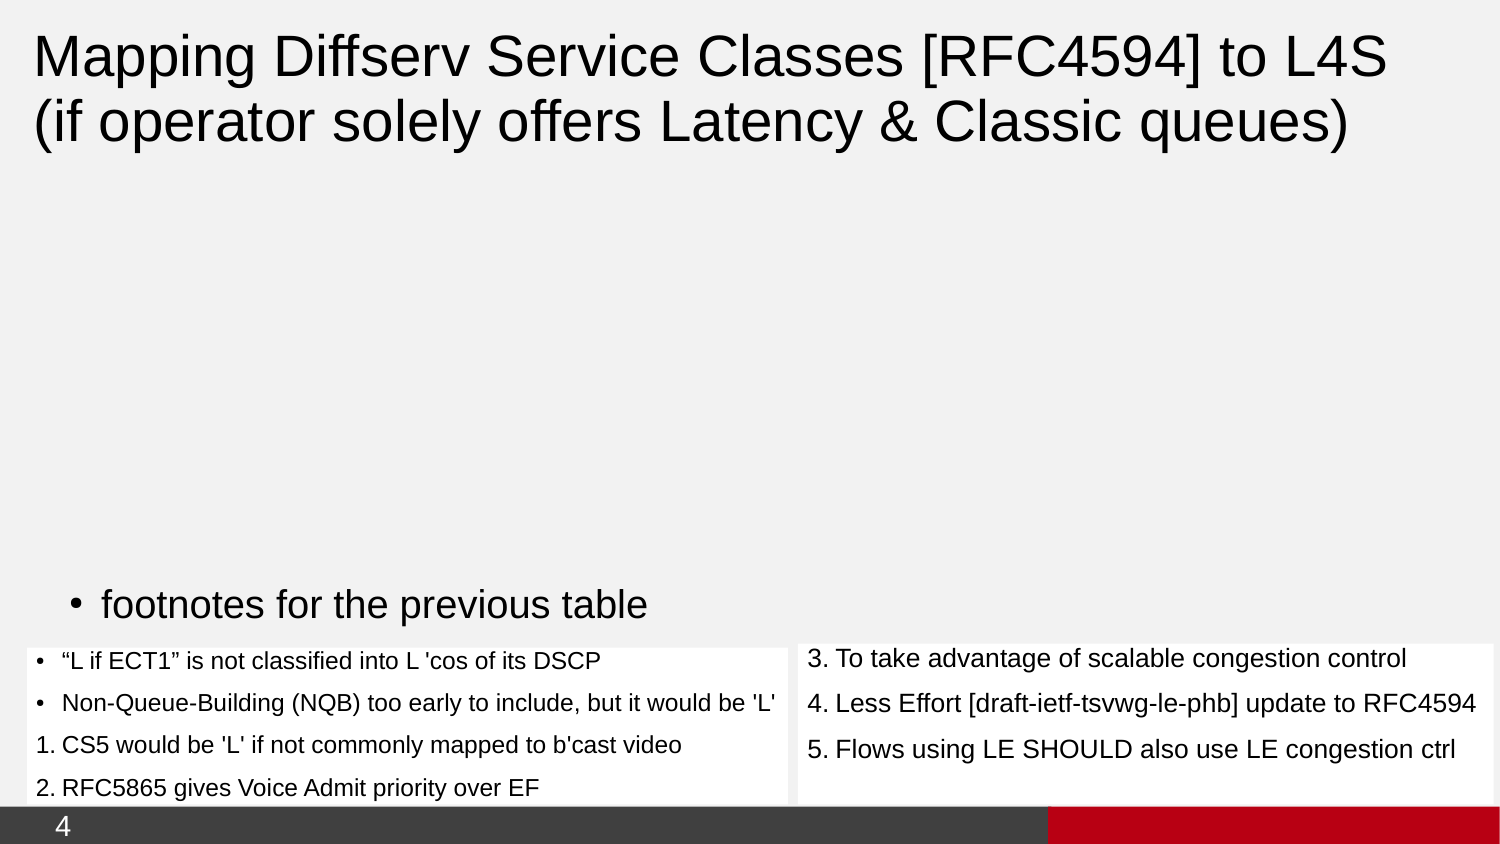

# Mapping Diffserv Service Classes [RFC4594] to L4S (if operator solely offers Latency & Classic queues)
footnotes for the previous table
To take advantage of scalable congestion control
Less Effort [draft-ietf-tsvwg-le-phb] update to RFC4594
Flows using LE SHOULD also use LE congestion ctrl
“L if ECT1” is not classified into L 'cos of its DSCP
Non-Queue-Building (NQB) too early to include, but it would be 'L'
CS5 would be 'L' if not commonly mapped to b'cast video
RFC5865 gives Voice Admit priority over EF
4